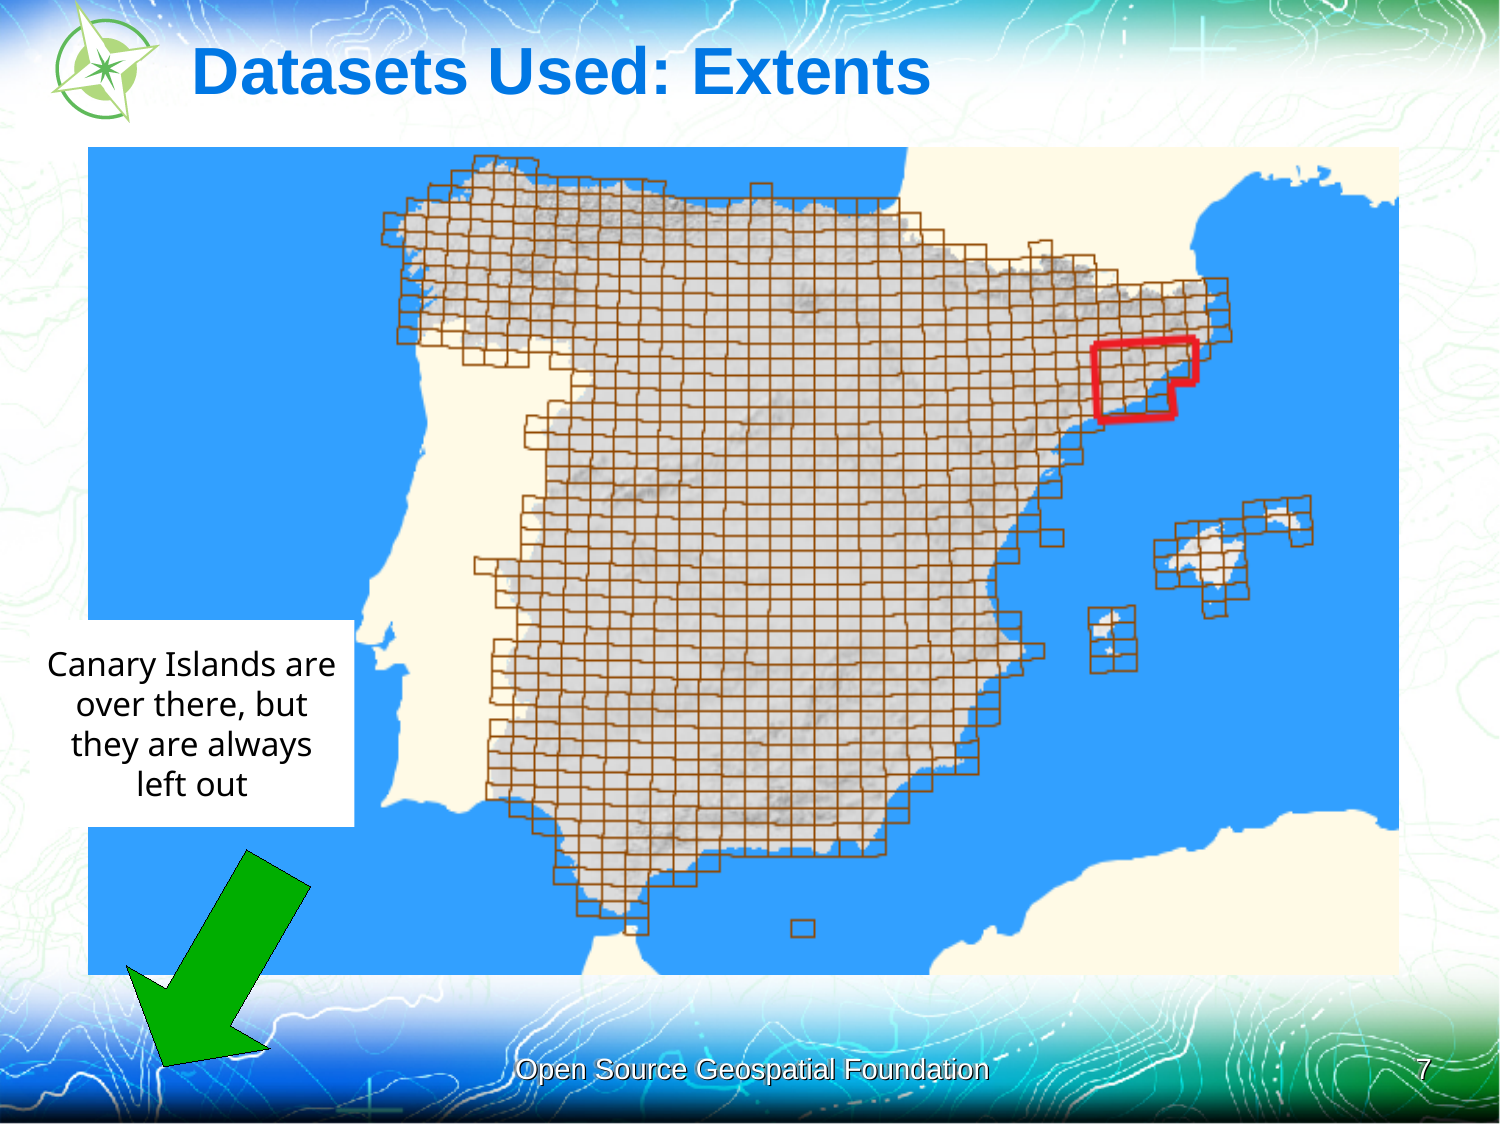

# Datasets Used: Extents
Canary Islands are
over there, but
they are always
left out
Open Source Geospatial Foundation
7